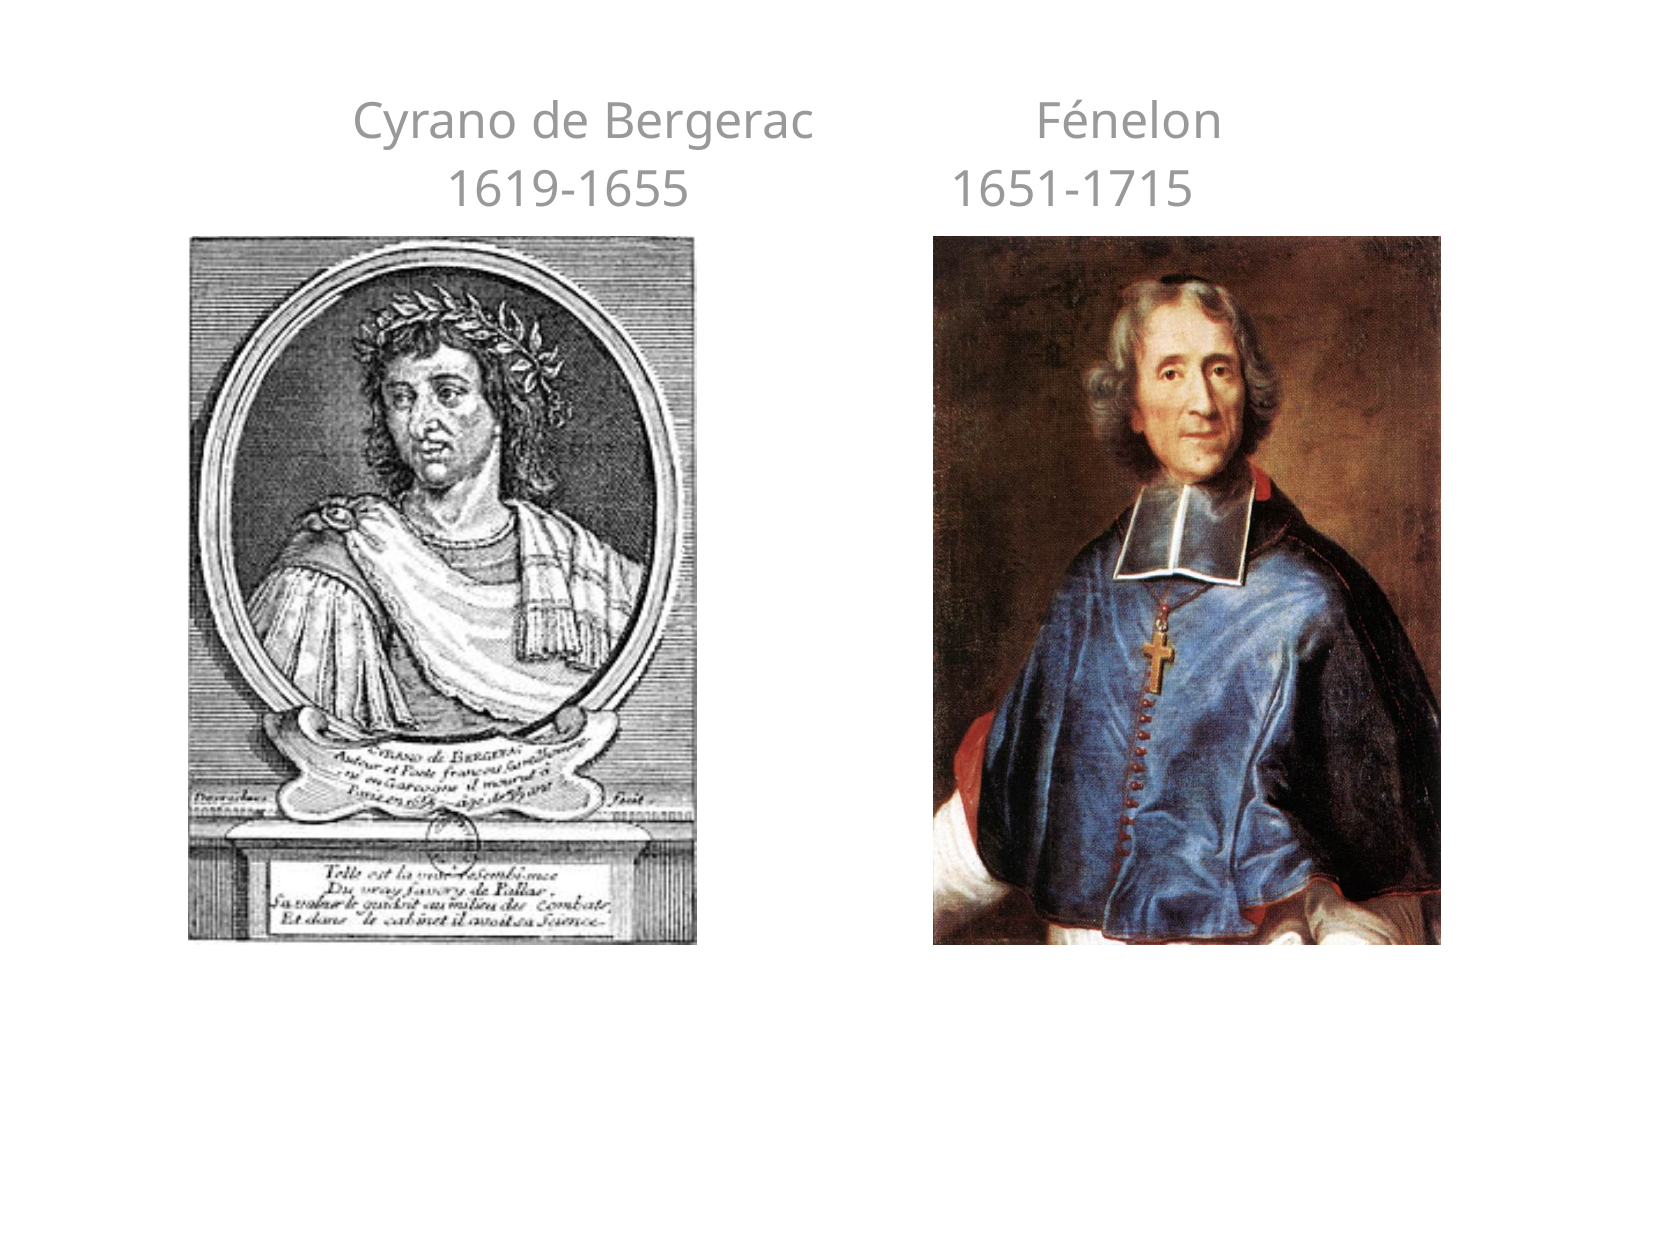

# Cyrano de Bergerac Fénelon 1619-1655 1651-1715